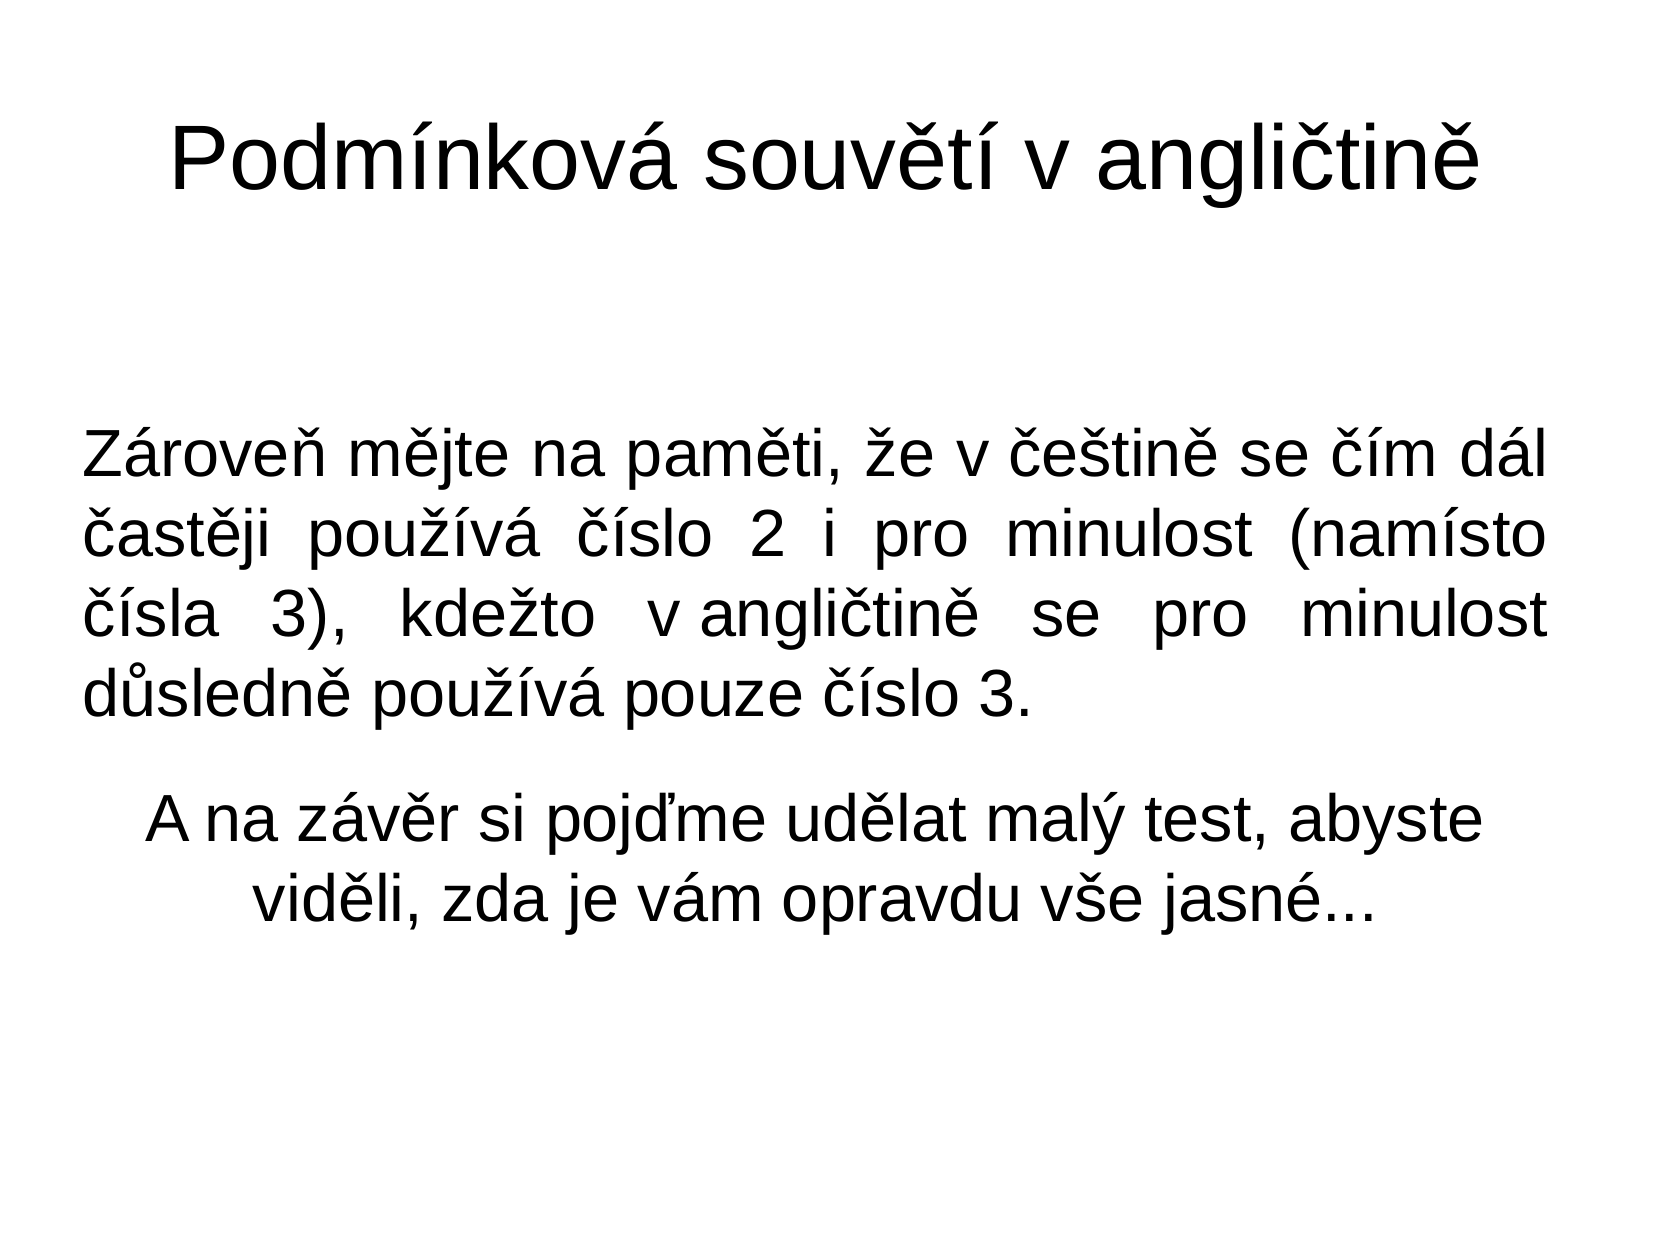

Podmínková souvětí v angličtině
Zároveň mějte na paměti, že v češtině se čím dál častěji používá číslo 2 i pro minulost (namísto čísla 3), kdežto v angličtině se pro minulost důsledně používá pouze číslo 3.
A na závěr si pojďme udělat malý test, abyste viděli, zda je vám opravdu vše jasné...